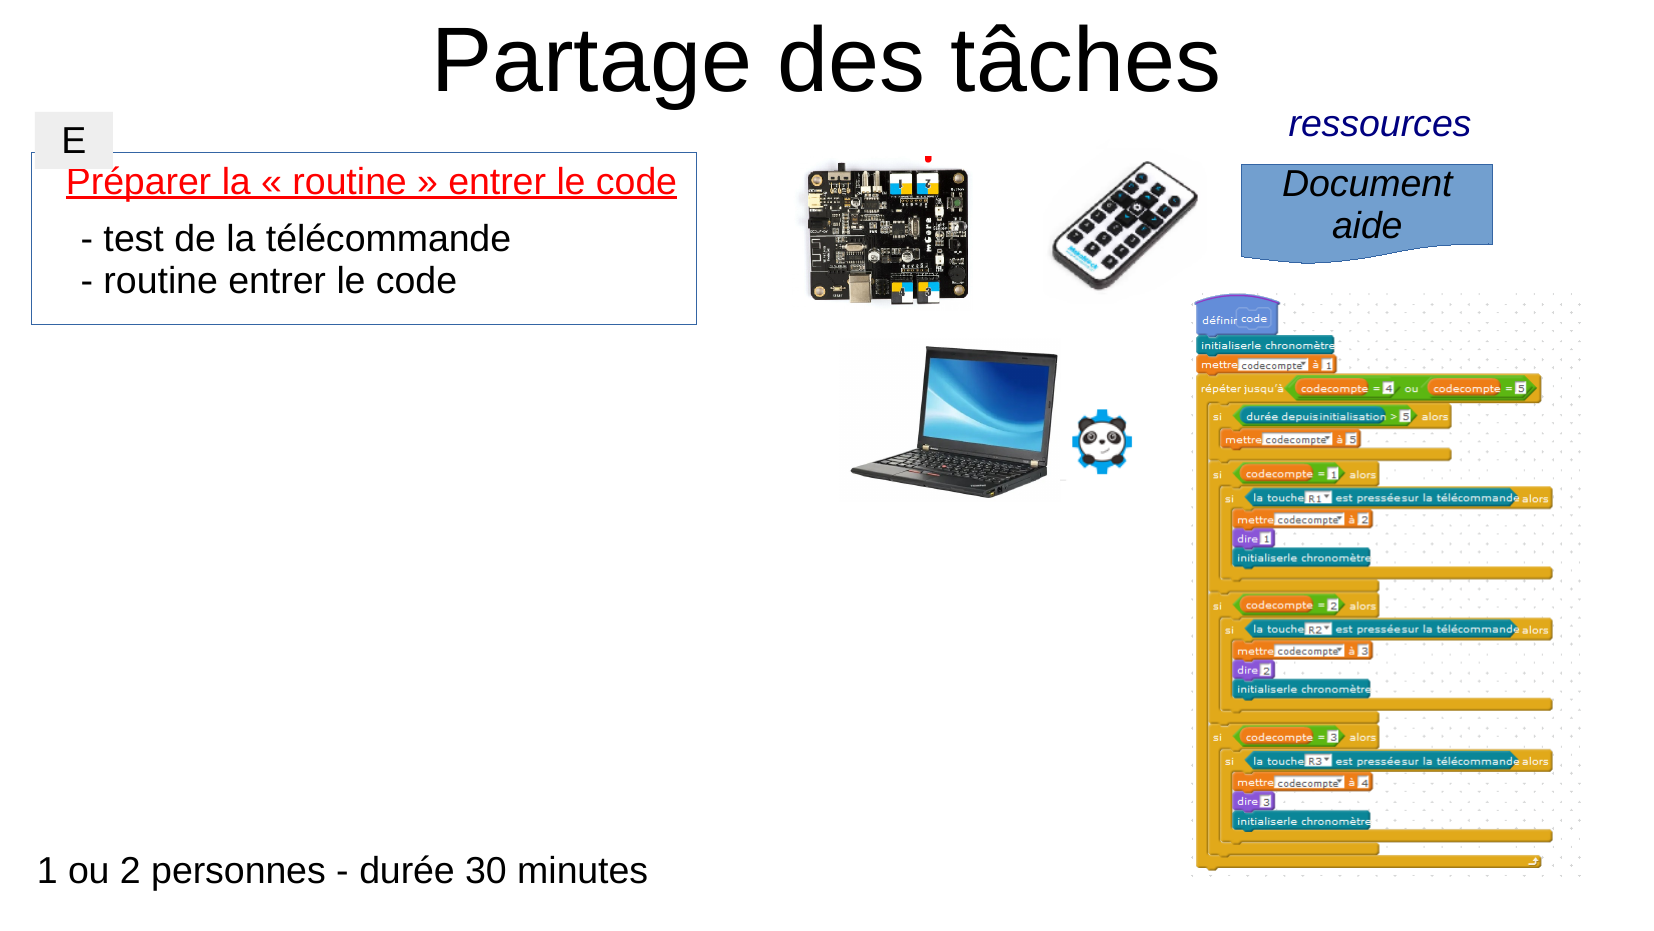

# Partage des tâches
ressources
E
Préparer la « routine » entrer le code
Document aide
- test de la télécommande
- routine entrer le code
1 ou 2 personnes - durée 30 minutes